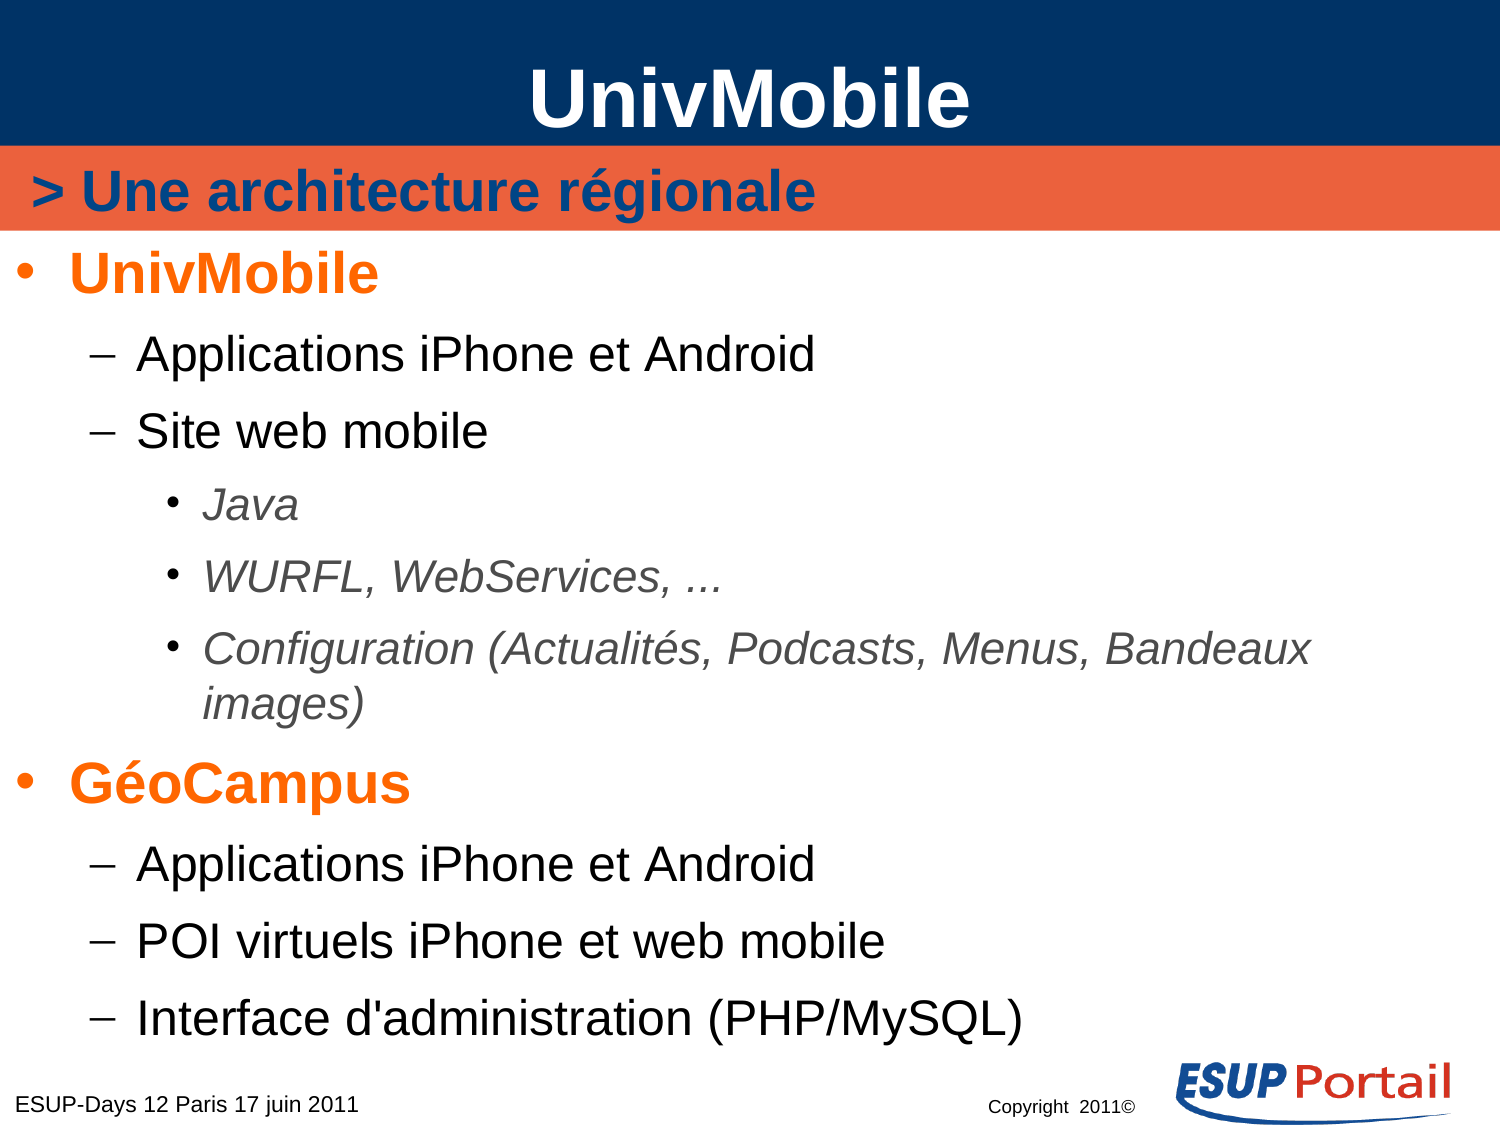

UnivMobile
 > Une architecture régionale
UnivMobile
Applications iPhone et Android
Site web mobile
Java
WURFL, WebServices, ...
Configuration (Actualités, Podcasts, Menus, Bandeaux images)
GéoCampus
Applications iPhone et Android
POI virtuels iPhone et web mobile
Interface d'administration (PHP/MySQL)
ESUP-Days 12 Paris 17 juin 2011